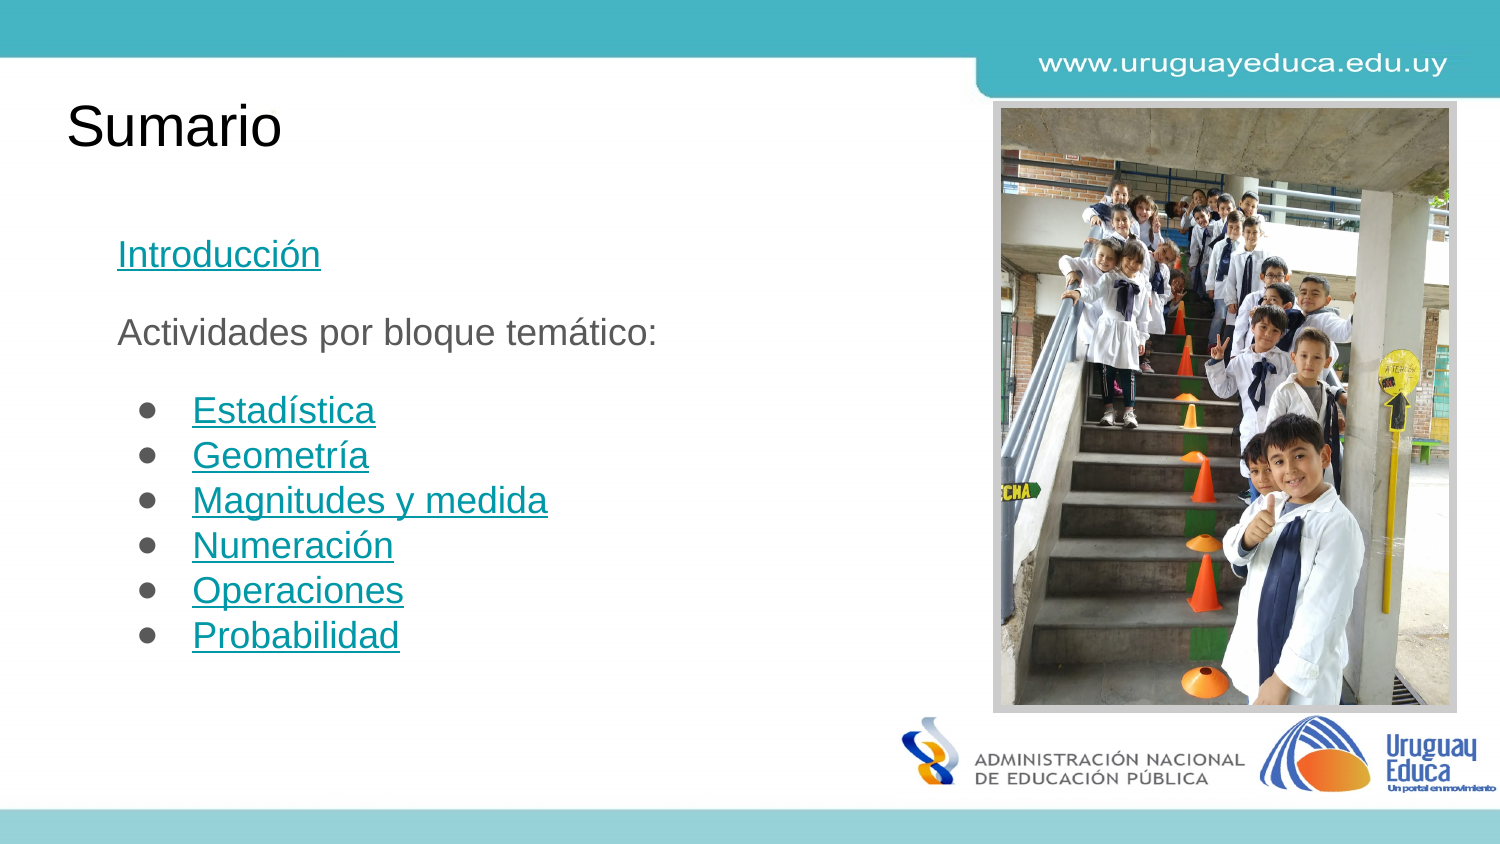

# Sumario
Introducción
Actividades por bloque temático:
Estadística
Geometría
Magnitudes y medida
Numeración
Operaciones
Probabilidad